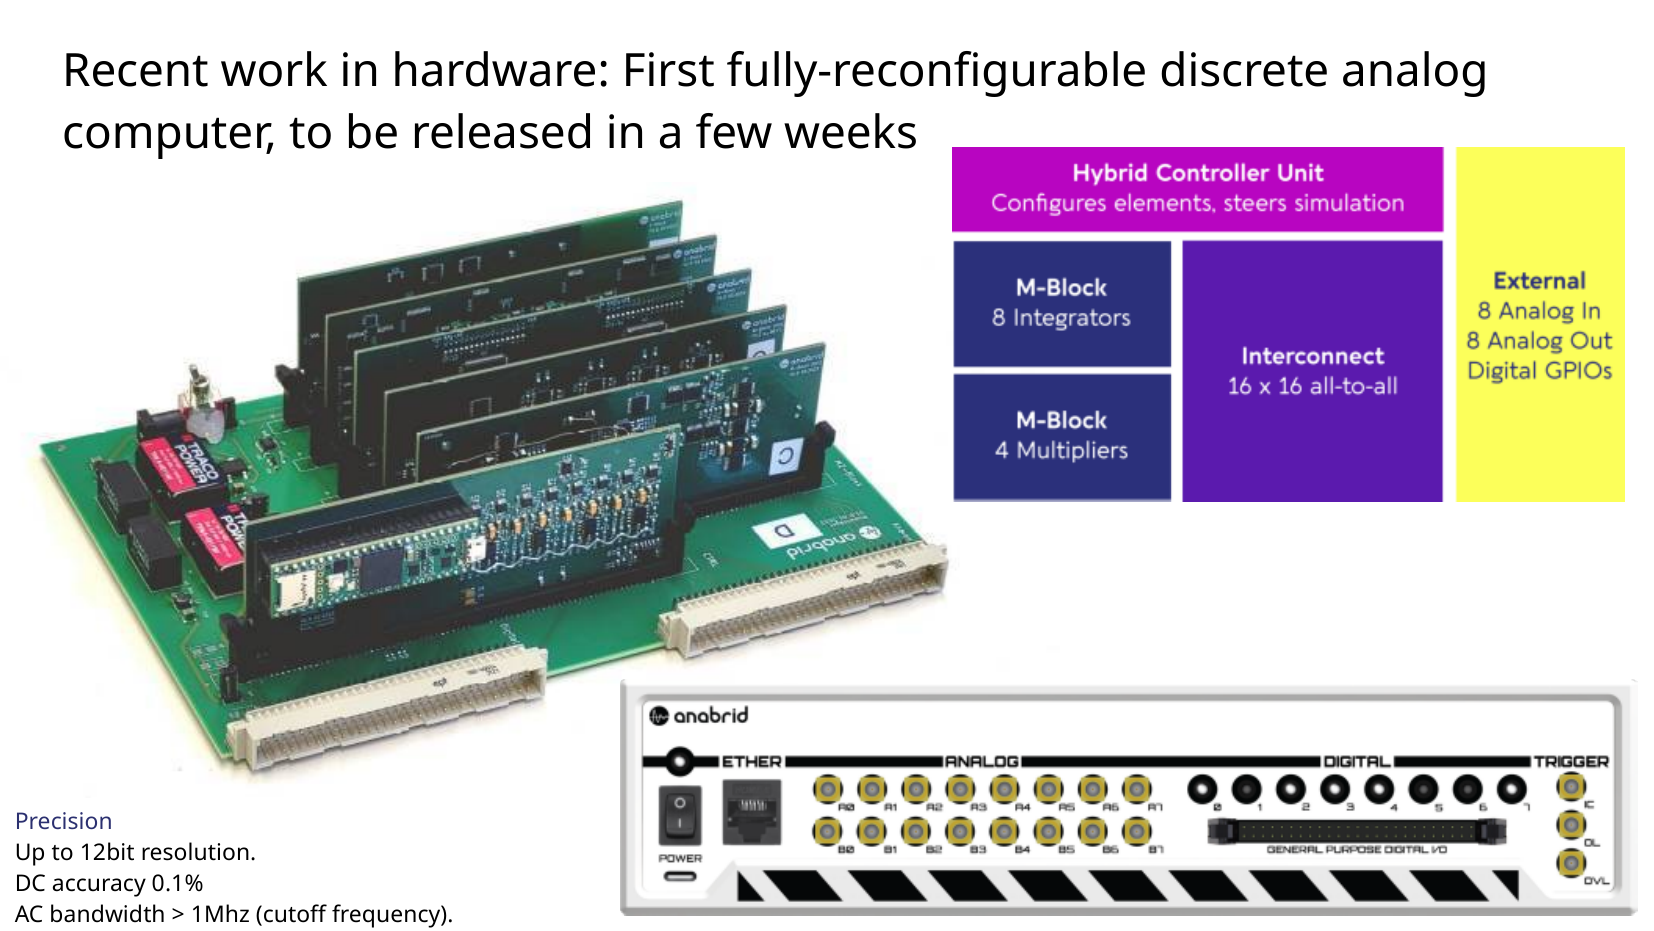

Recent work in hardware: First fully-reconfigurable discrete analog computer, to be released in a few weeks
Precision
Up to 12bit resolution.
DC accuracy 0.1%
AC bandwidth > 1Mhz (cutoff frequency).